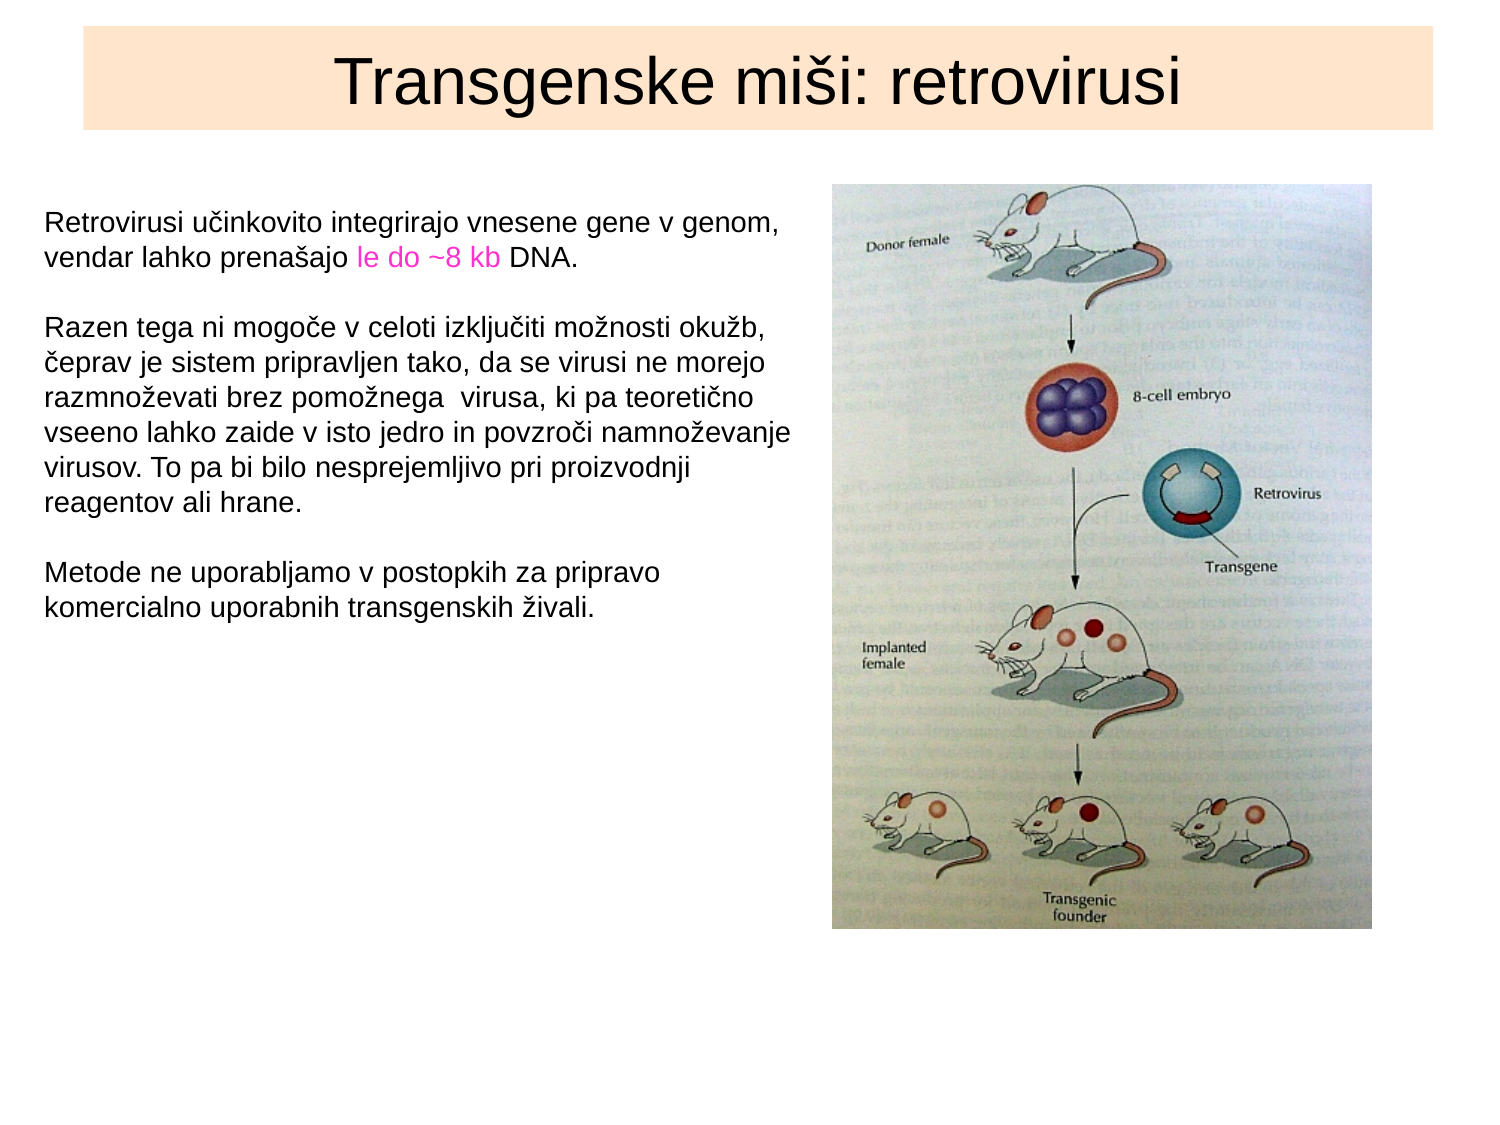

Transgenske miši: retrovirusi
Retrovirusi učinkovito integrirajo vnesene gene v genom, vendar lahko prenašajo le do ~8 kb DNA.
Razen tega ni mogoče v celoti izključiti možnosti okužb, čeprav je sistem pripravljen tako, da se virusi ne morejo razmnoževati brez pomožnega virusa, ki pa teoretično vseeno lahko zaide v isto jedro in povzroči namnoževanje virusov. To pa bi bilo nesprejemljivo pri proizvodnji reagentov ali hrane.
Metode ne uporabljamo v postopkih za pripravo komercialno uporabnih transgenskih živali.
#